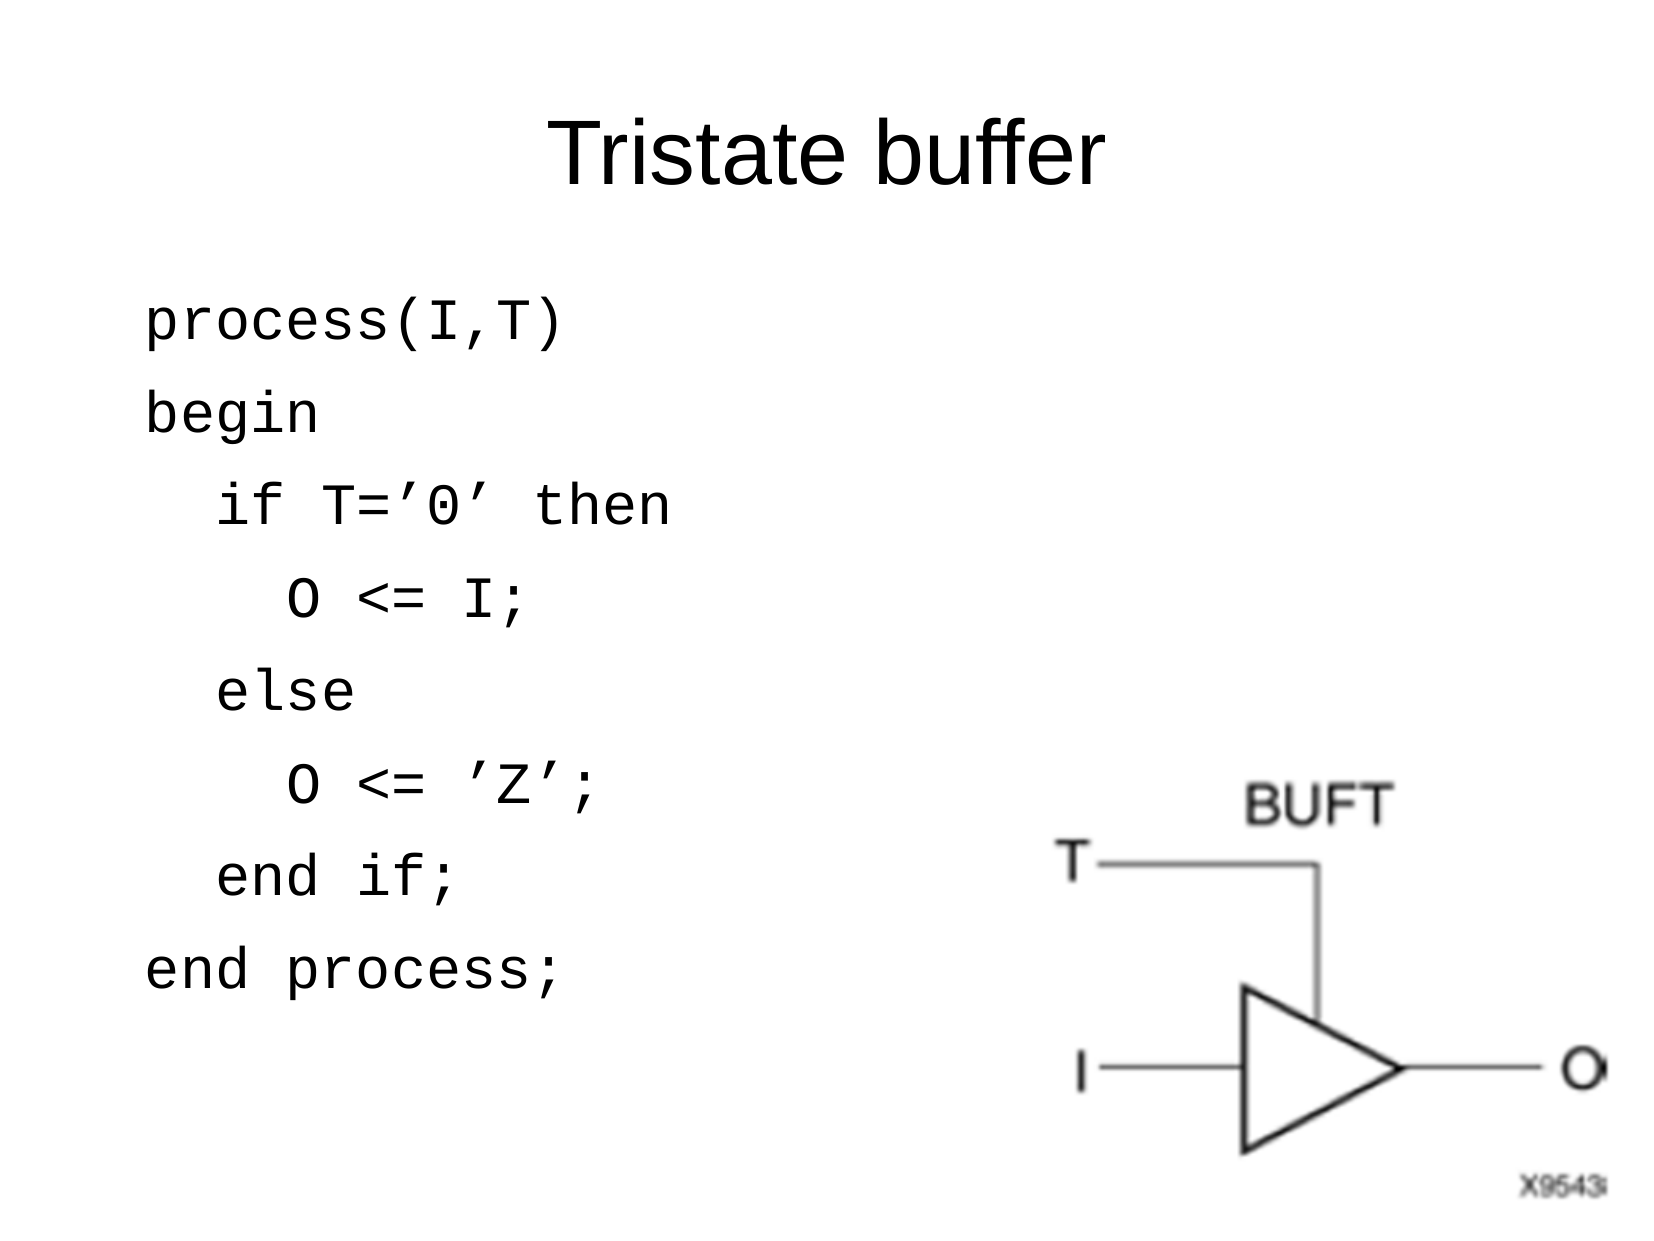

# Tristate buffer
process(I,T)
begin
 if T=’0’ then
 O <= I;
 else
 O <= ’Z’;
 end if;
end process;